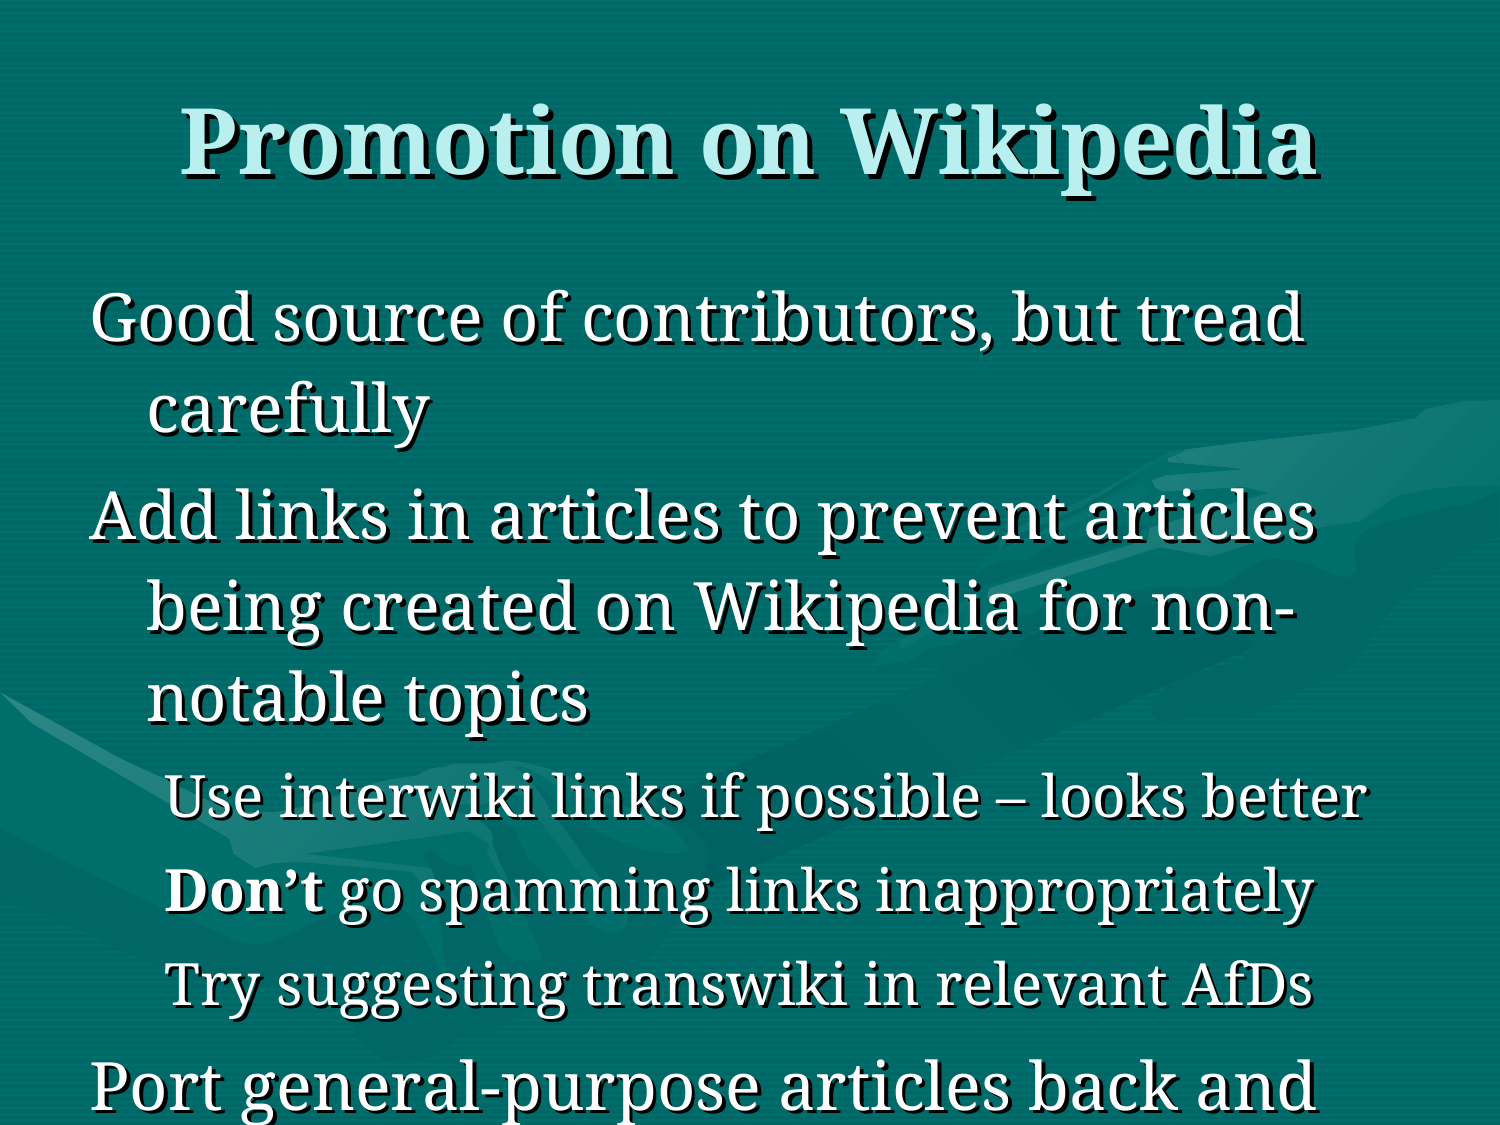

# Promotion on Wikipedia
Good source of contributors, but tread carefully
Add links in articles to prevent articles being created on Wikipedia for non-notable topics
Use interwiki links if possible – looks better
Don’t go spamming links inappropriately
Try suggesting transwiki in relevant AfDs
Port general-purpose articles back and forth
…but keep the non-notable details on your copy